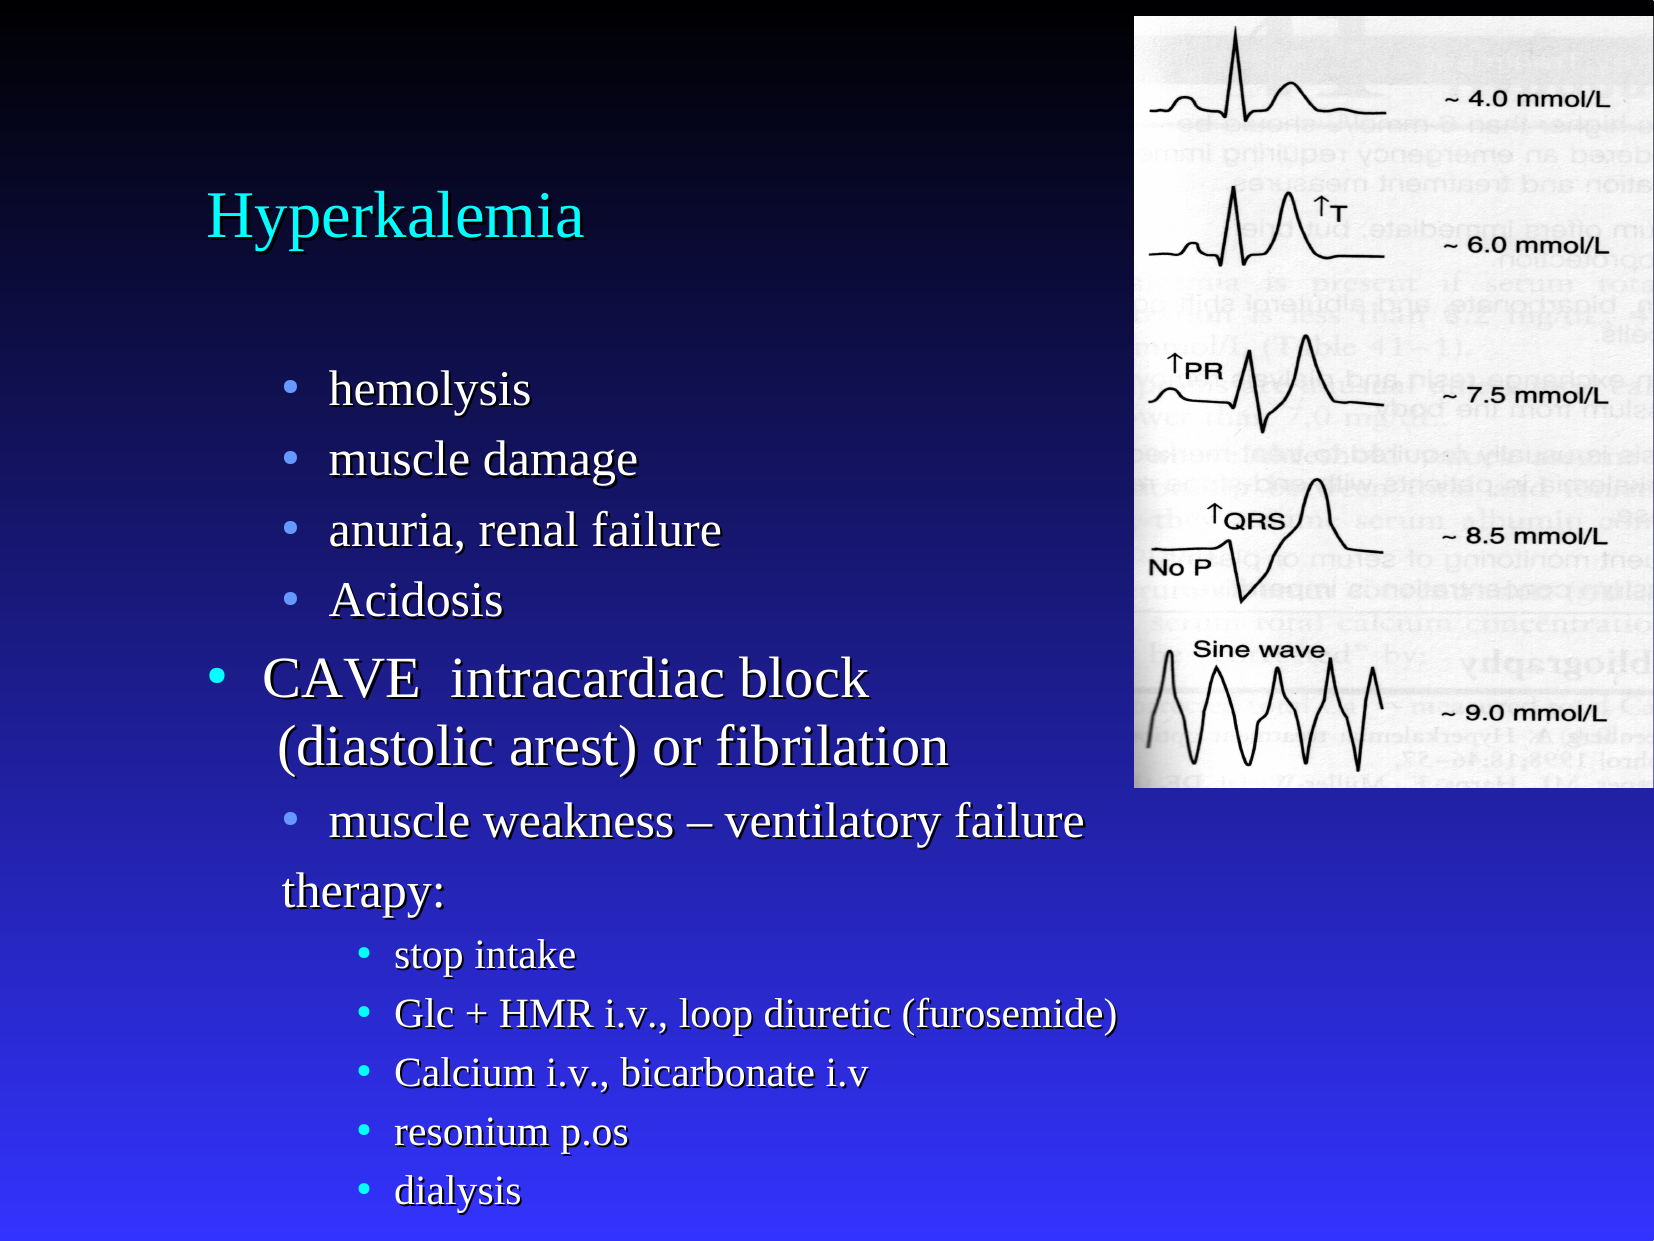

# Hyperkalemia
hemolysis
muscle damage
anuria, renal failure
Acidosis
CAVE intracardiac block
 (diastolic arest) or fibrilation
muscle weakness – ventilatory failure
therapy:
stop intake
Glc + HMR i.v., loop diuretic (furosemide)
Calcium i.v., bicarbonate i.v
resonium p.os
dialysis